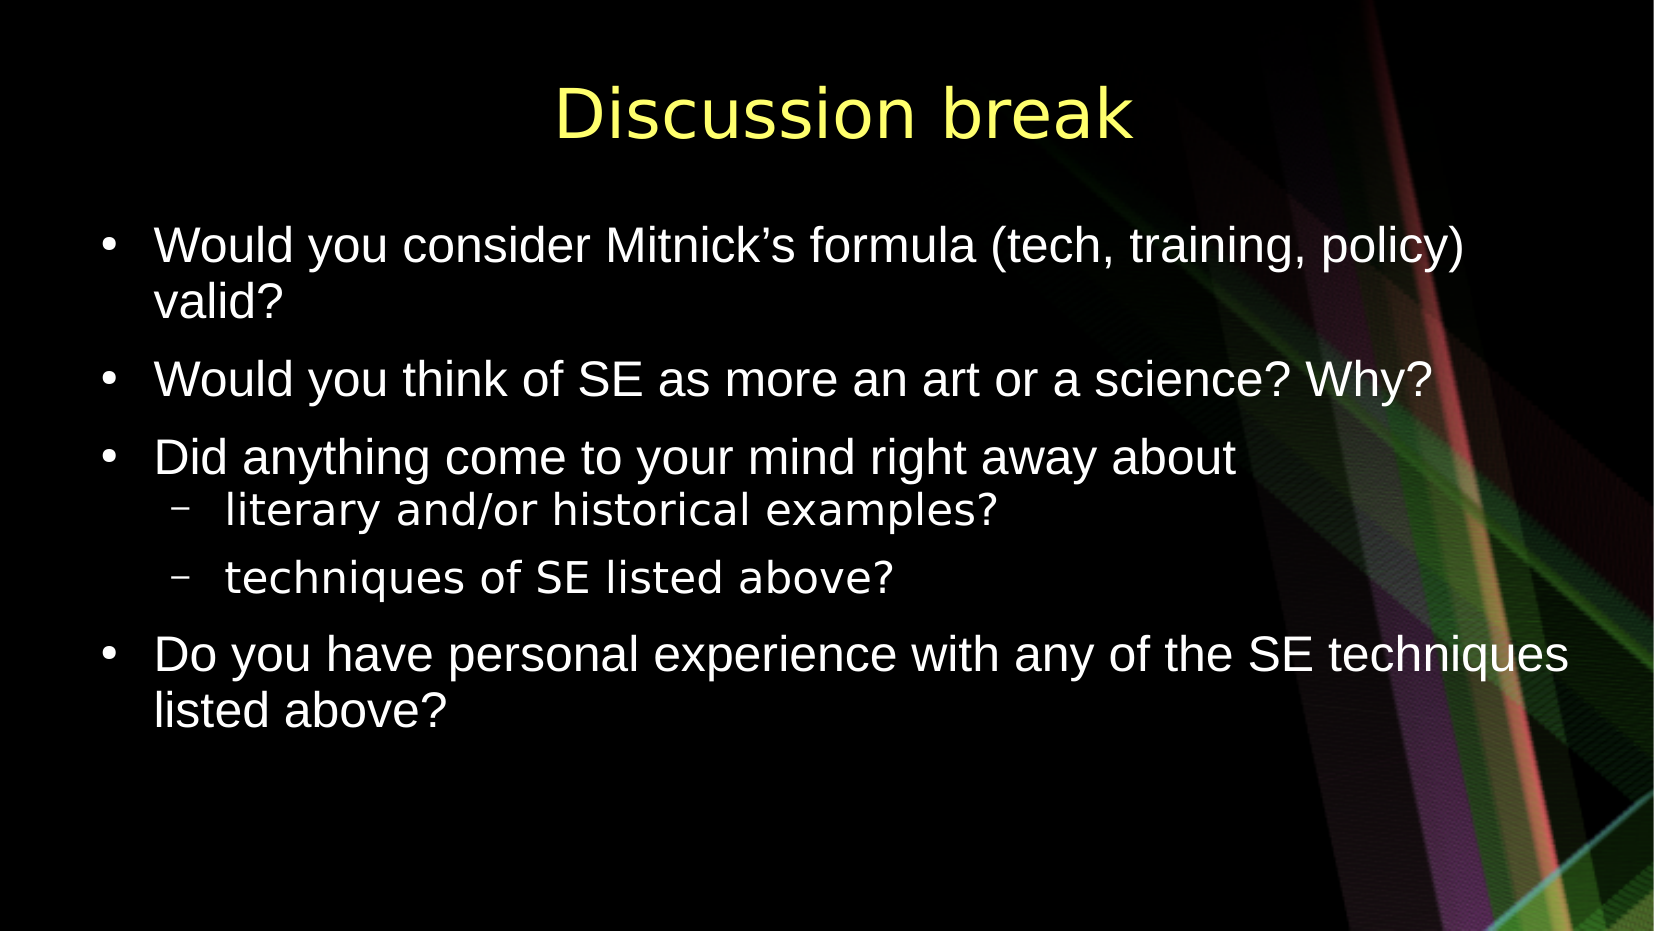

# Discussion break
Would you consider Mitnick’s formula (tech, training, policy) valid?
Would you think of SE as more an art or a science? Why?
Did anything come to your mind right away about
literary and/or historical examples?
techniques of SE listed above?
Do you have personal experience with any of the SE techniques listed above?